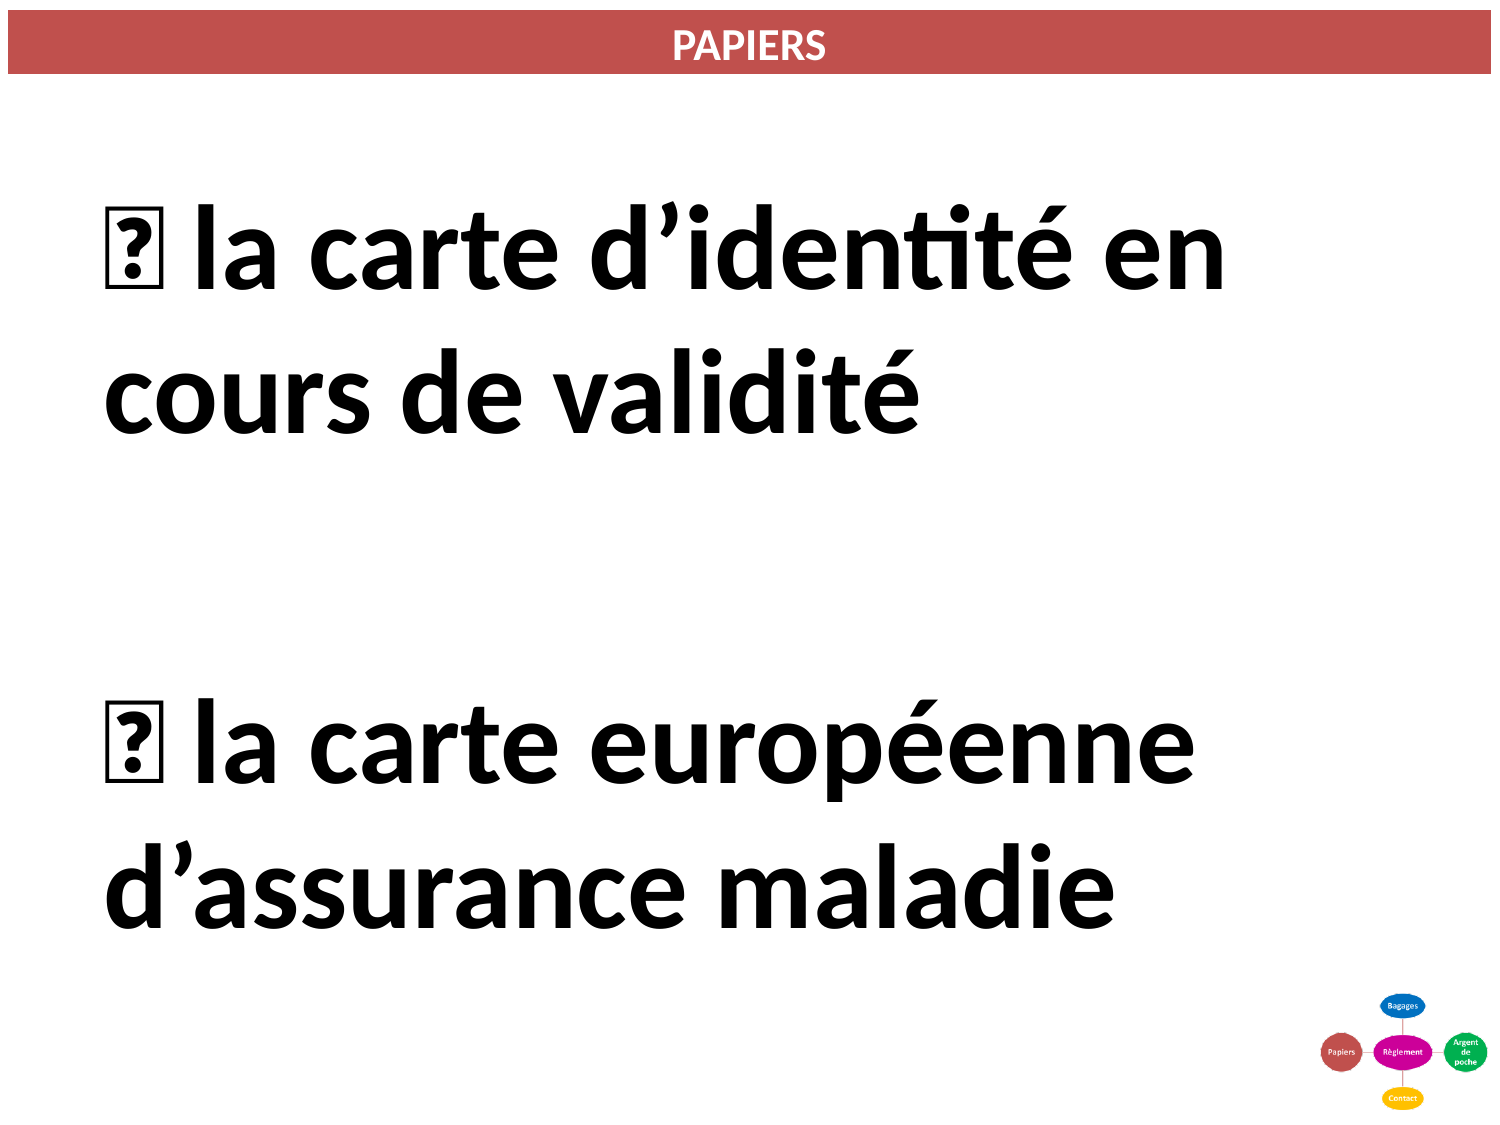

PAPIERS
#  la carte d’identité en cours de validité
 la carte européenne d’assurance maladie
L’absence de l’un de ces deux documents
empêchera l’élève de partir !
 une photocopie de l’ordonnance en cas de
 traitement en cours